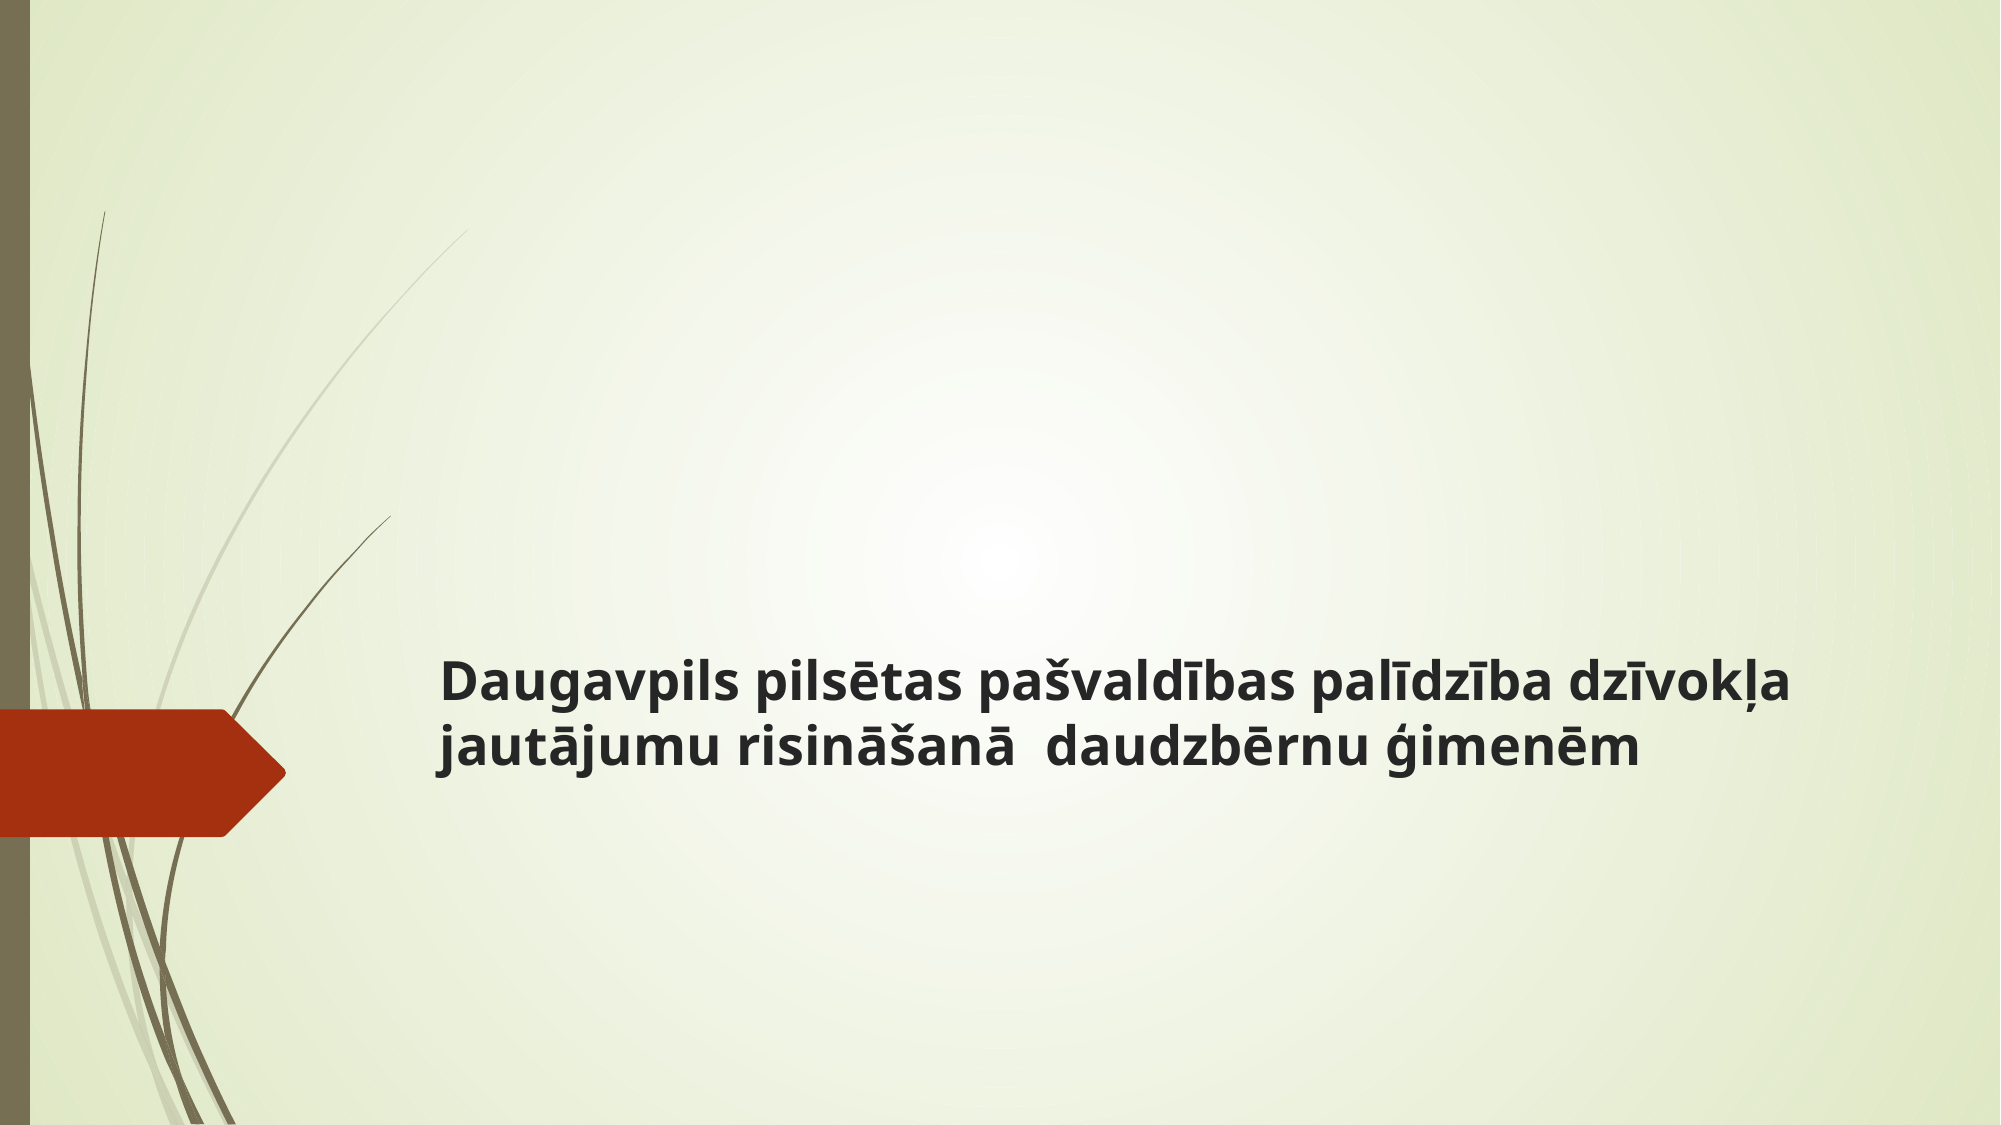

# Daugavpils pilsētas pašvaldības palīdzība dzīvokļa jautājumu risināšanā daudzbērnu ģimenēm